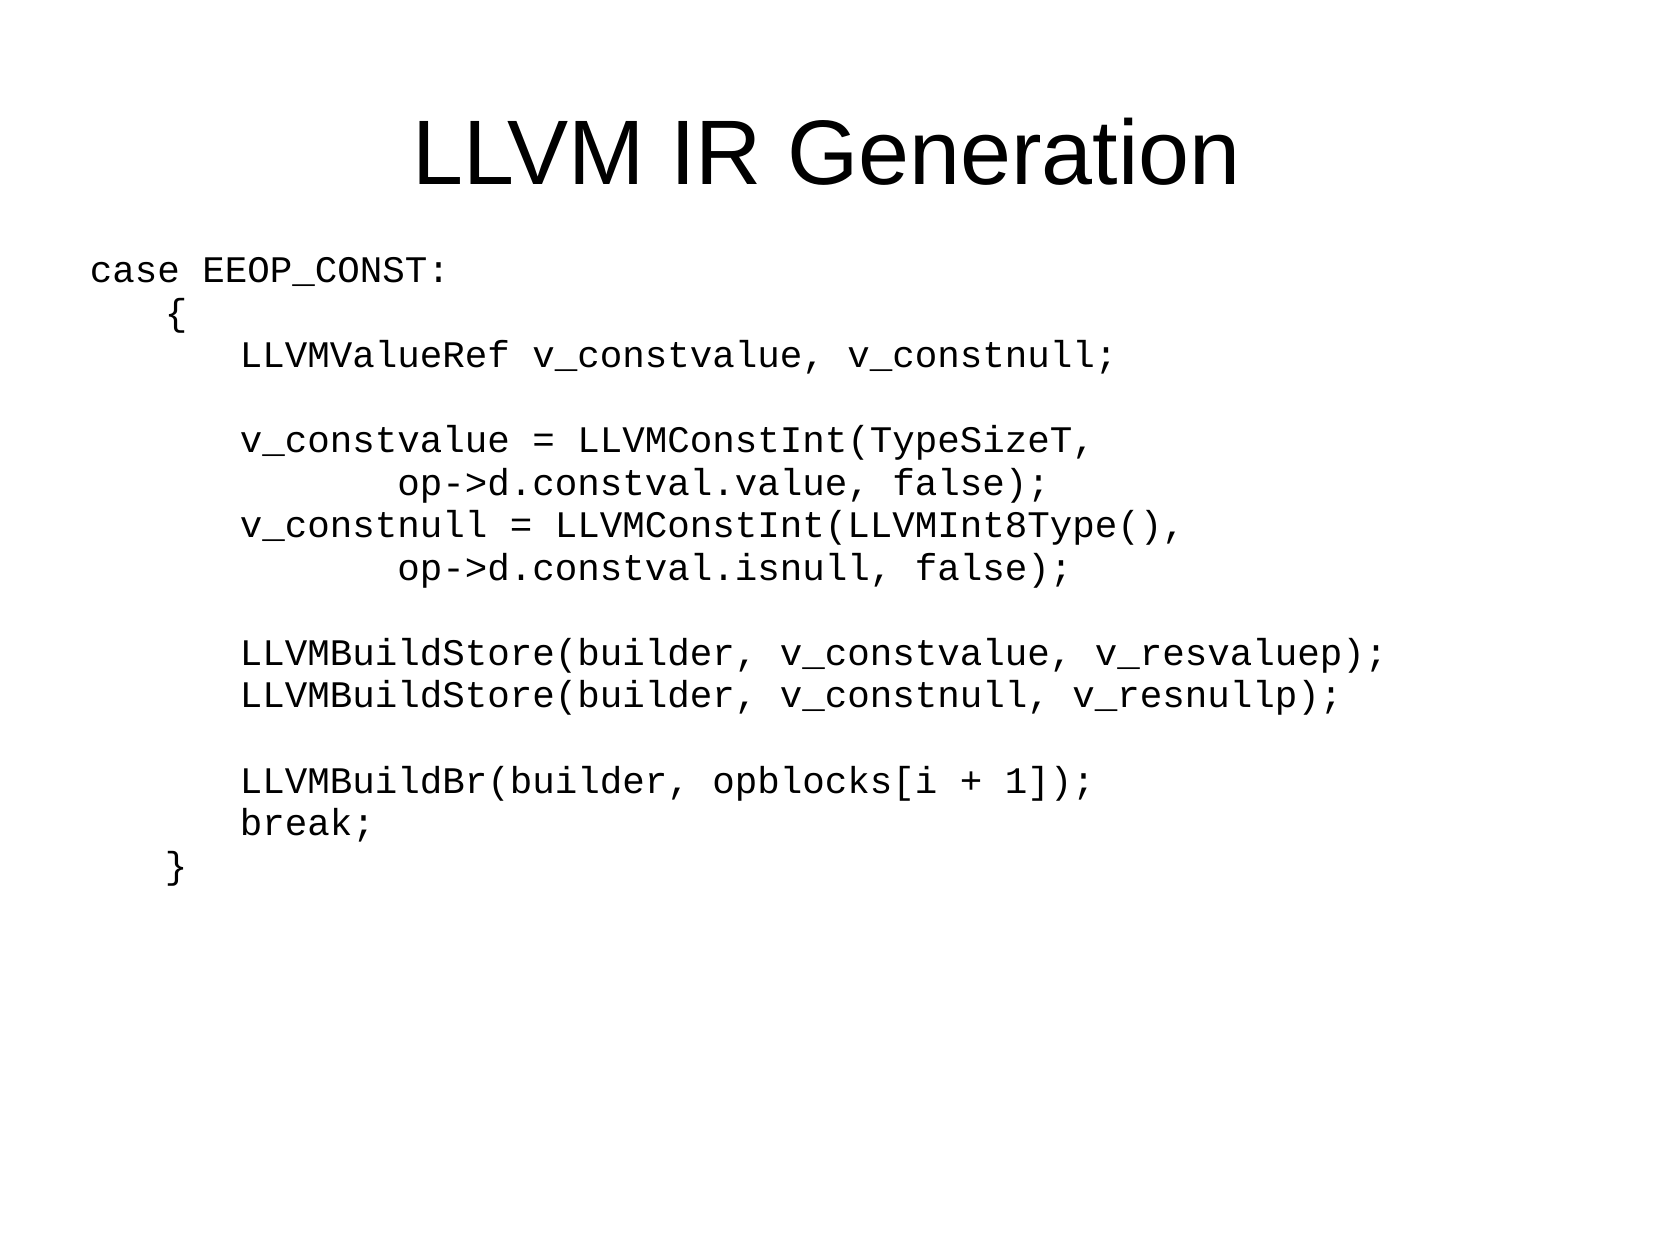

# LLVM IR Generation
	case EEOP_CONST:
		{
			LLVMValueRef v_constvalue, v_constnull;
			v_constvalue = LLVMConstInt(TypeSizeT,
 op->d.constval.value, false);
			v_constnull = LLVMConstInt(LLVMInt8Type(),
 op->d.constval.isnull, false);
			LLVMBuildStore(builder, v_constvalue, v_resvaluep);
			LLVMBuildStore(builder, v_constnull, v_resnullp);
			LLVMBuildBr(builder, opblocks[i + 1]);
			break;
		}